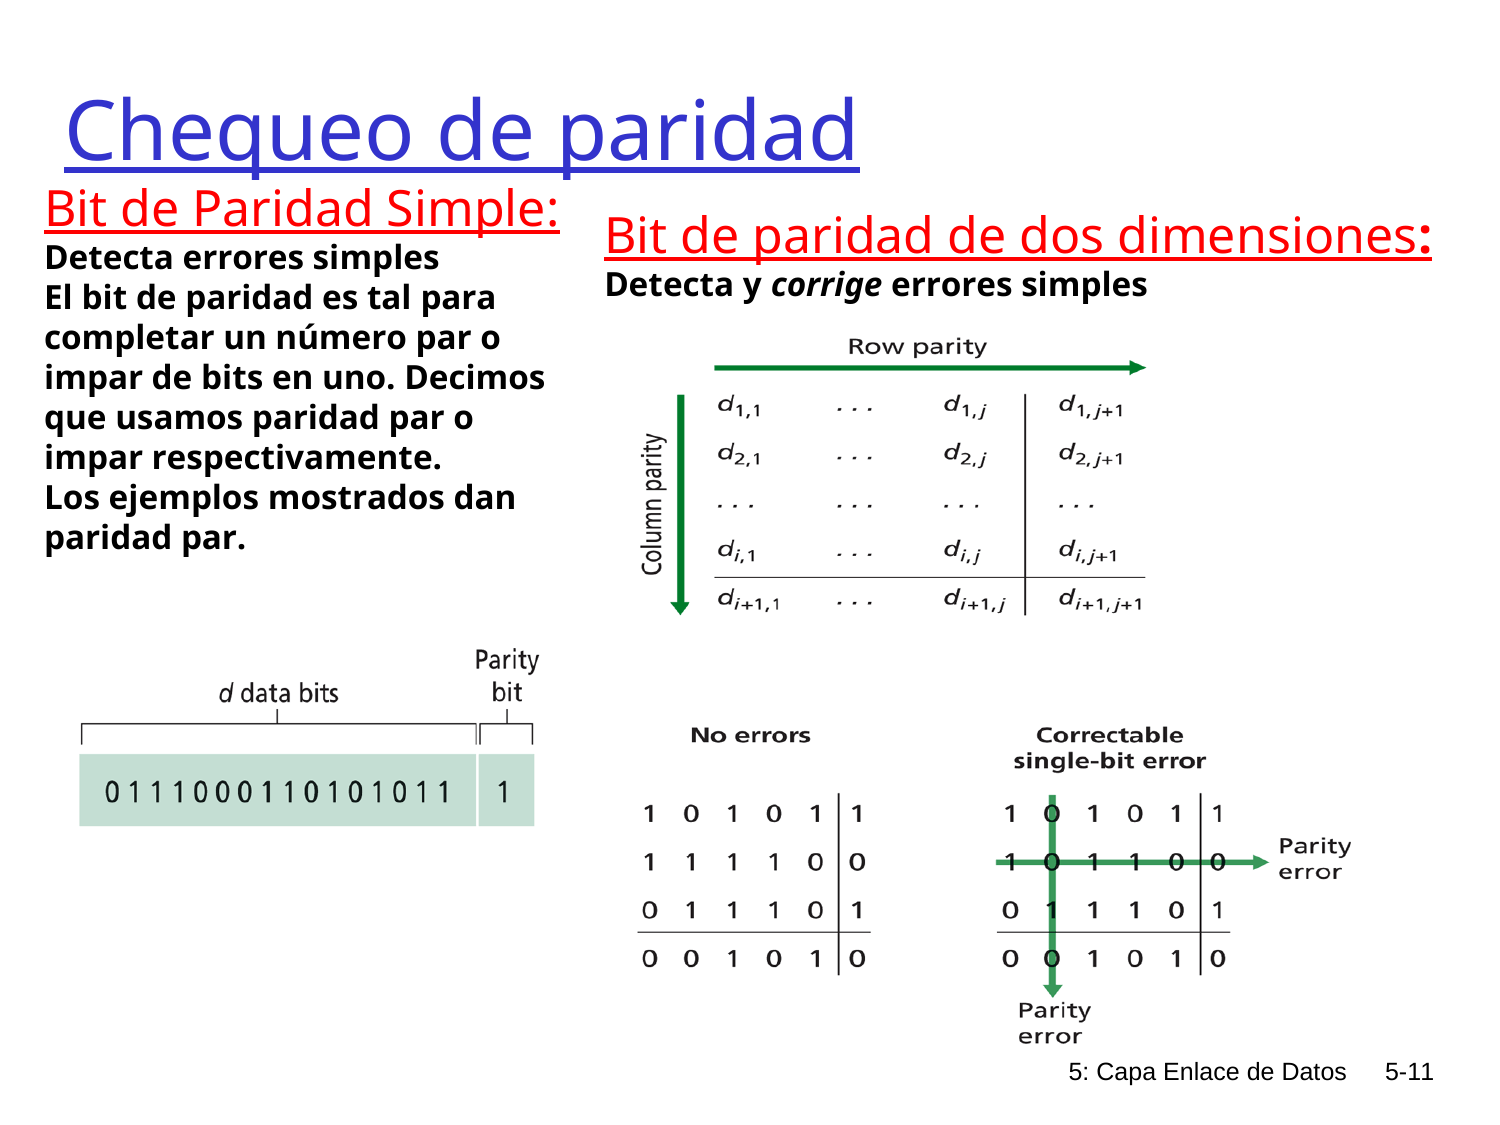

# Chequeo de paridad
Bit de Paridad Simple:
Detecta errores simples
El bit de paridad es tal para completar un número par o impar de bits en uno. Decimos que usamos paridad par o impar respectivamente.
Los ejemplos mostrados dan paridad par.
Bit de paridad de dos dimensiones:
Detecta y corrige errores simples
11